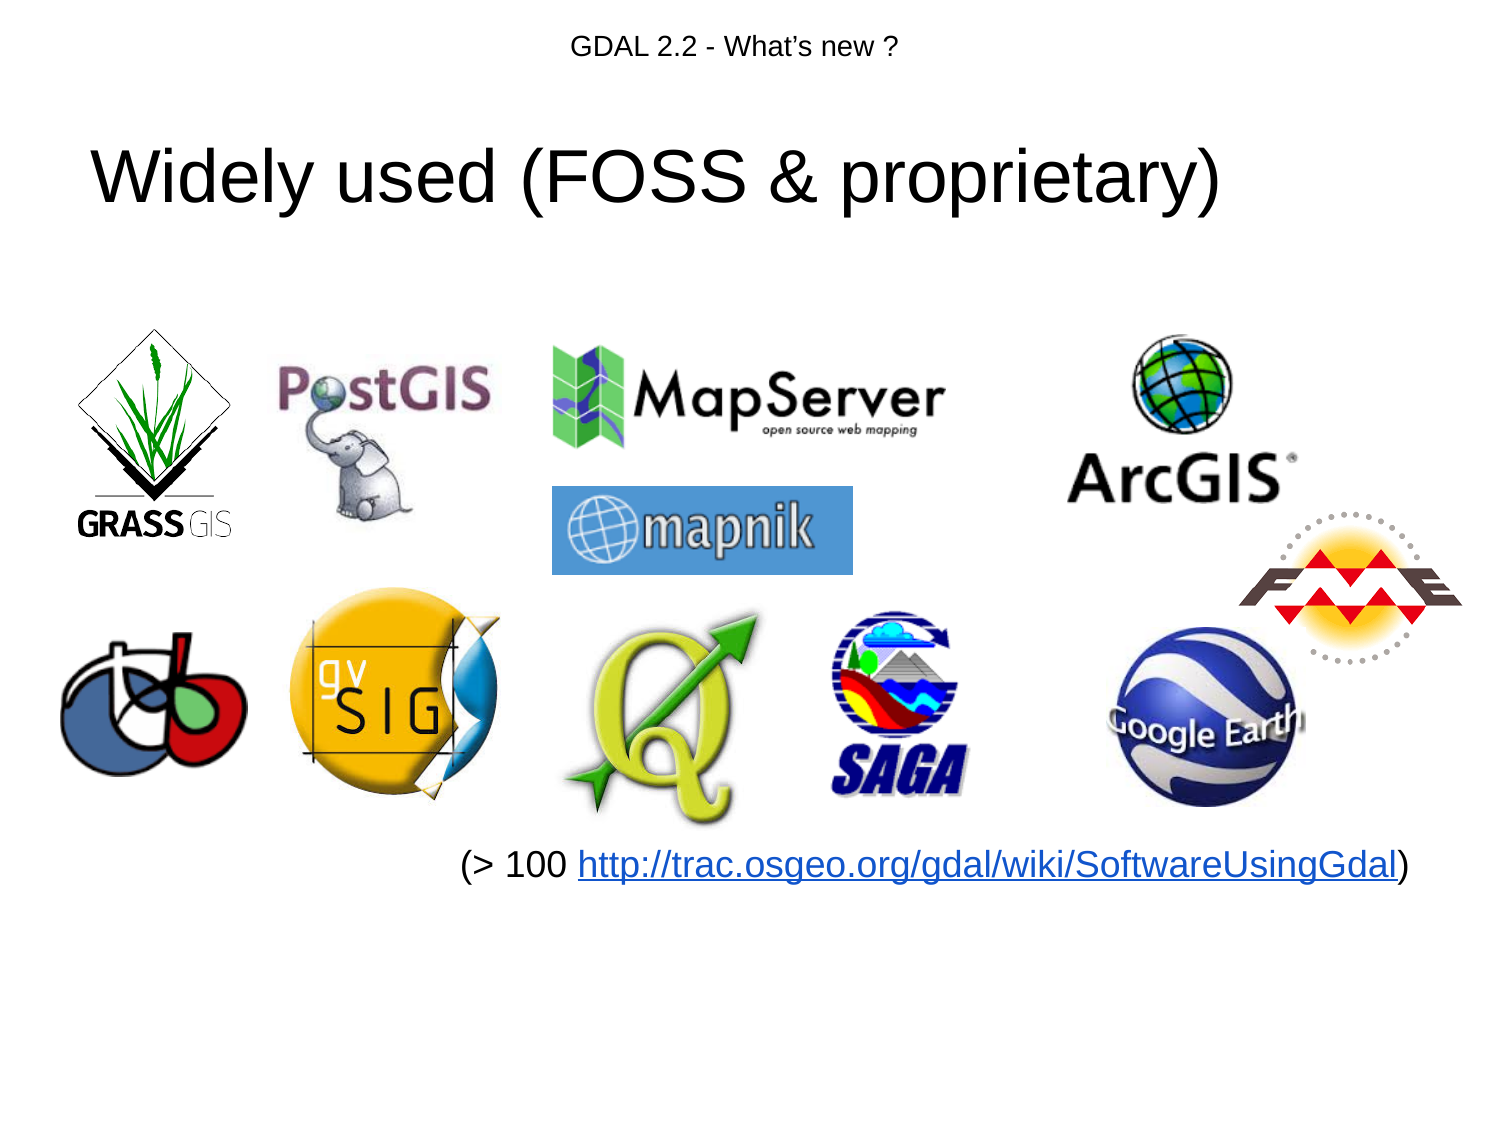

# Widely used (FOSS & proprietary)
(> 100 http://trac.osgeo.org/gdal/wiki/SoftwareUsingGdal)